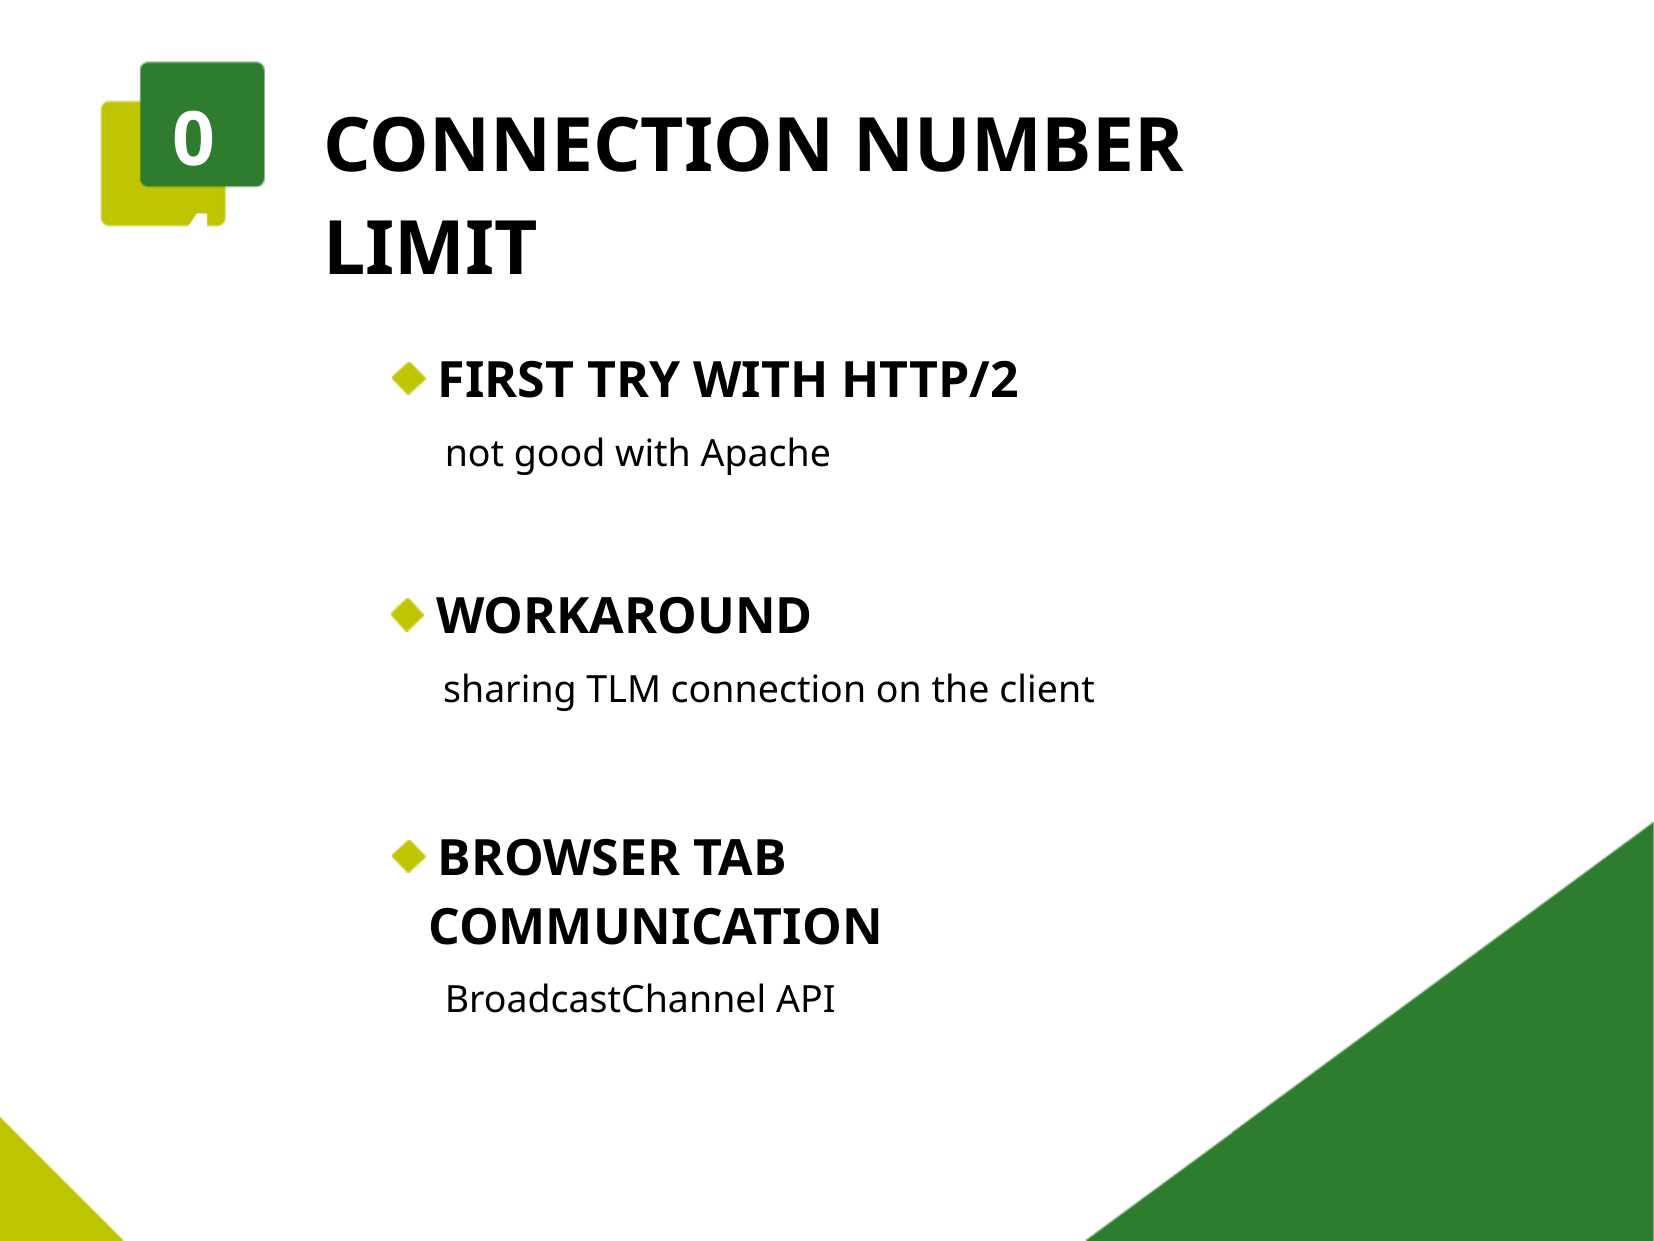

04
CONNECTION NUMBER LIMIT
 First try with http/2
 not good with Apache
 workaround
 sharing TLM connection on the client
 Browser tab communication
 BroadcastChannel API